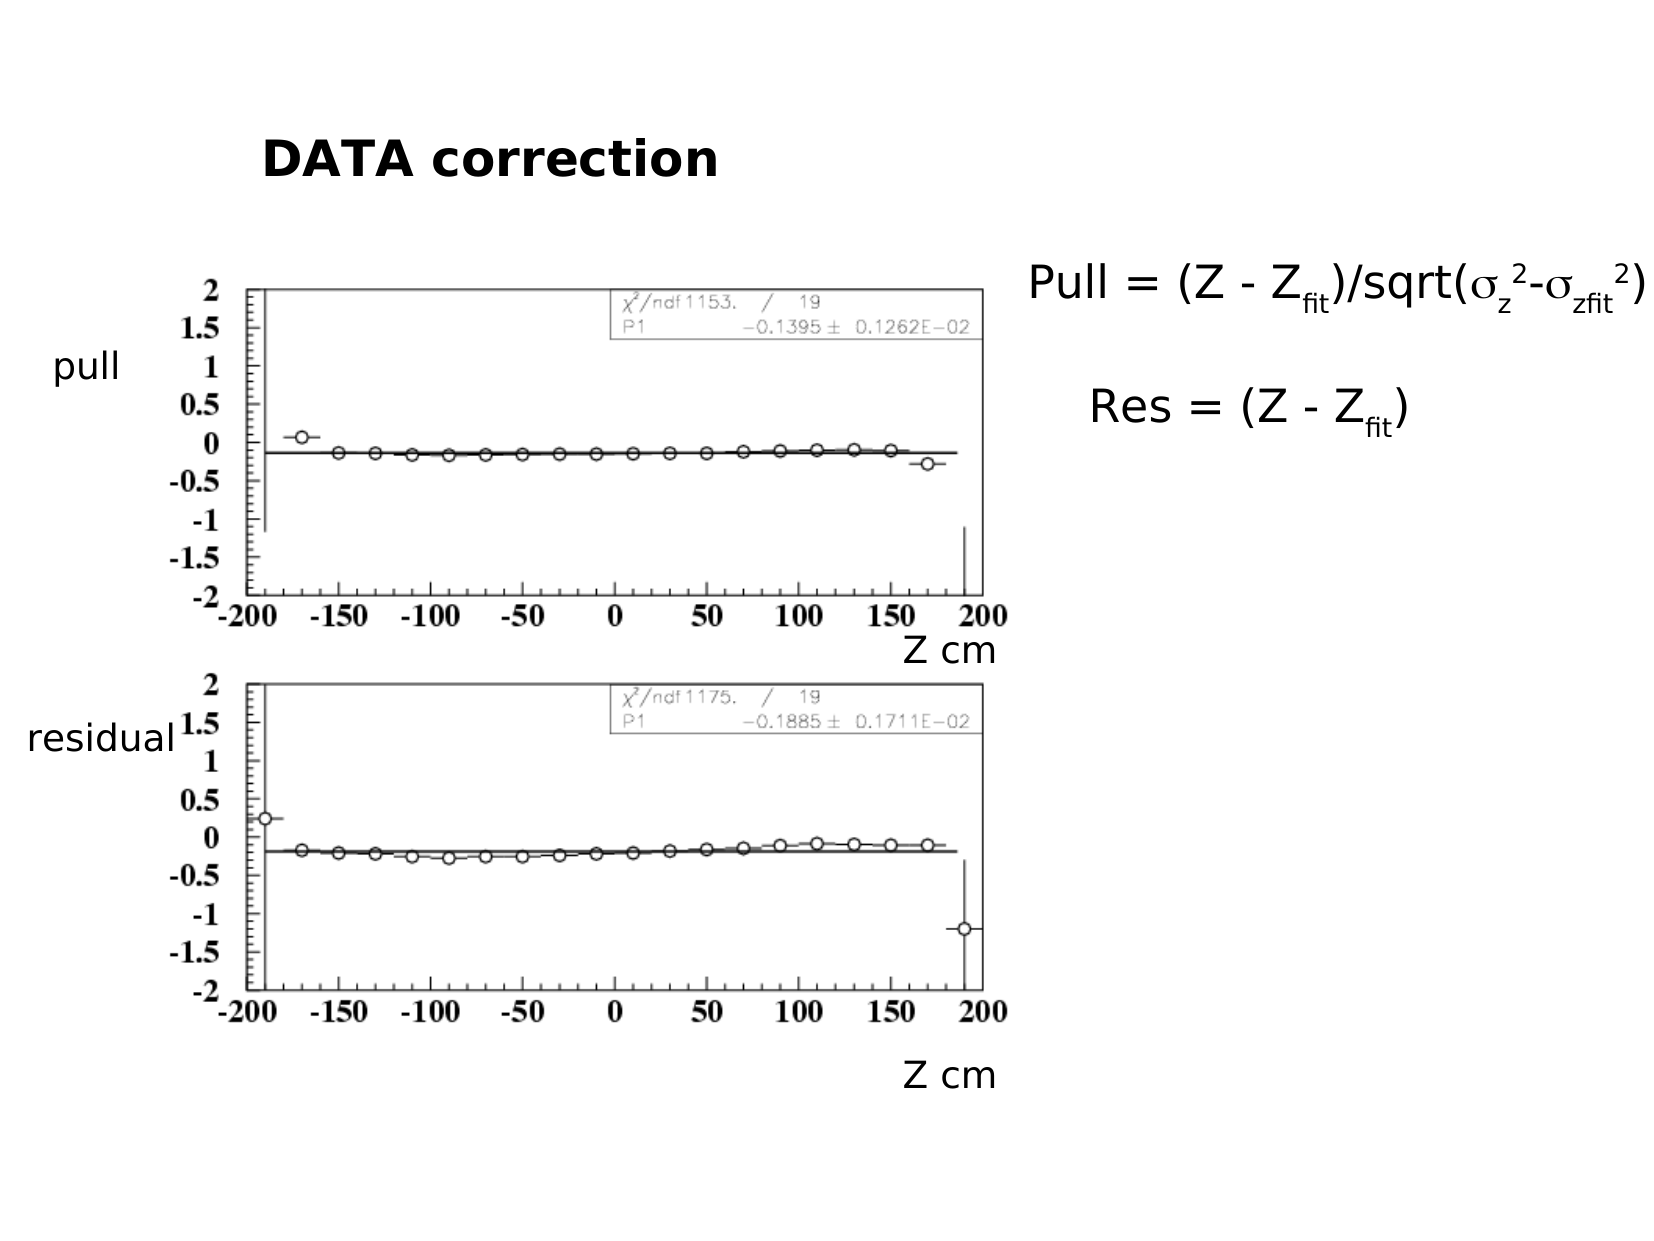

DATA correction
Pull = (Z - Zfit)/sqrt(sz2-szfit2)
pull
Res = (Z - Zfit)
Z cm
residual
Z cm